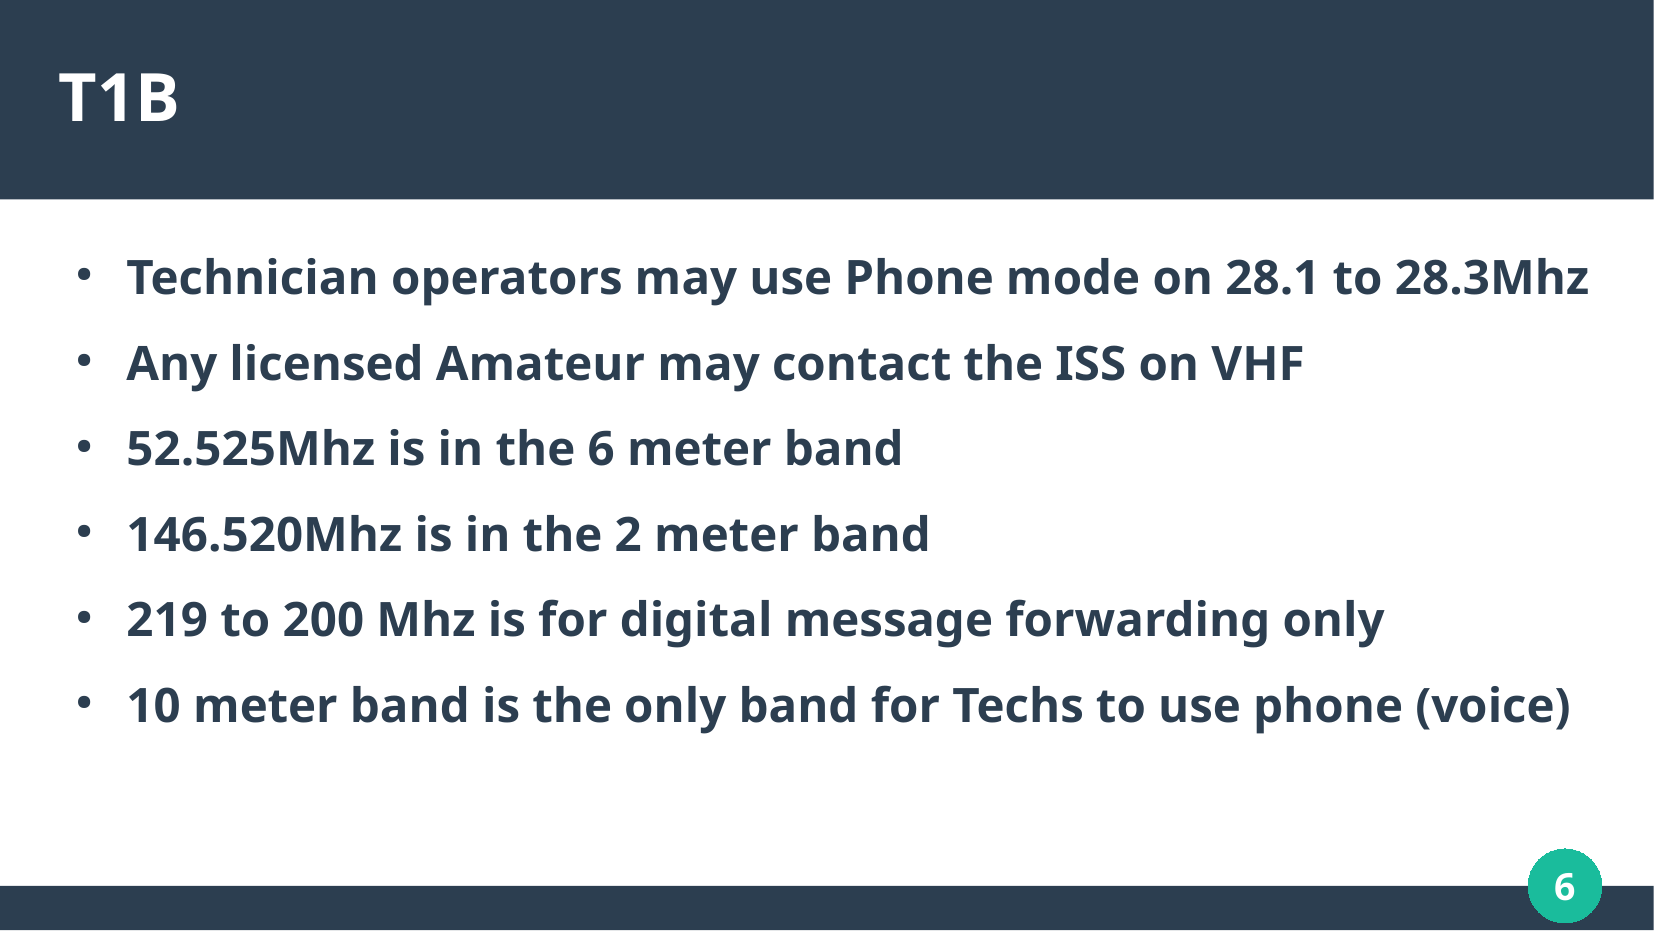

# T1B
Technician operators may use Phone mode on 28.1 to 28.3Mhz
Any licensed Amateur may contact the ISS on VHF
52.525Mhz is in the 6 meter band
146.520Mhz is in the 2 meter band
219 to 200 Mhz is for digital message forwarding only
10 meter band is the only band for Techs to use phone (voice)
6